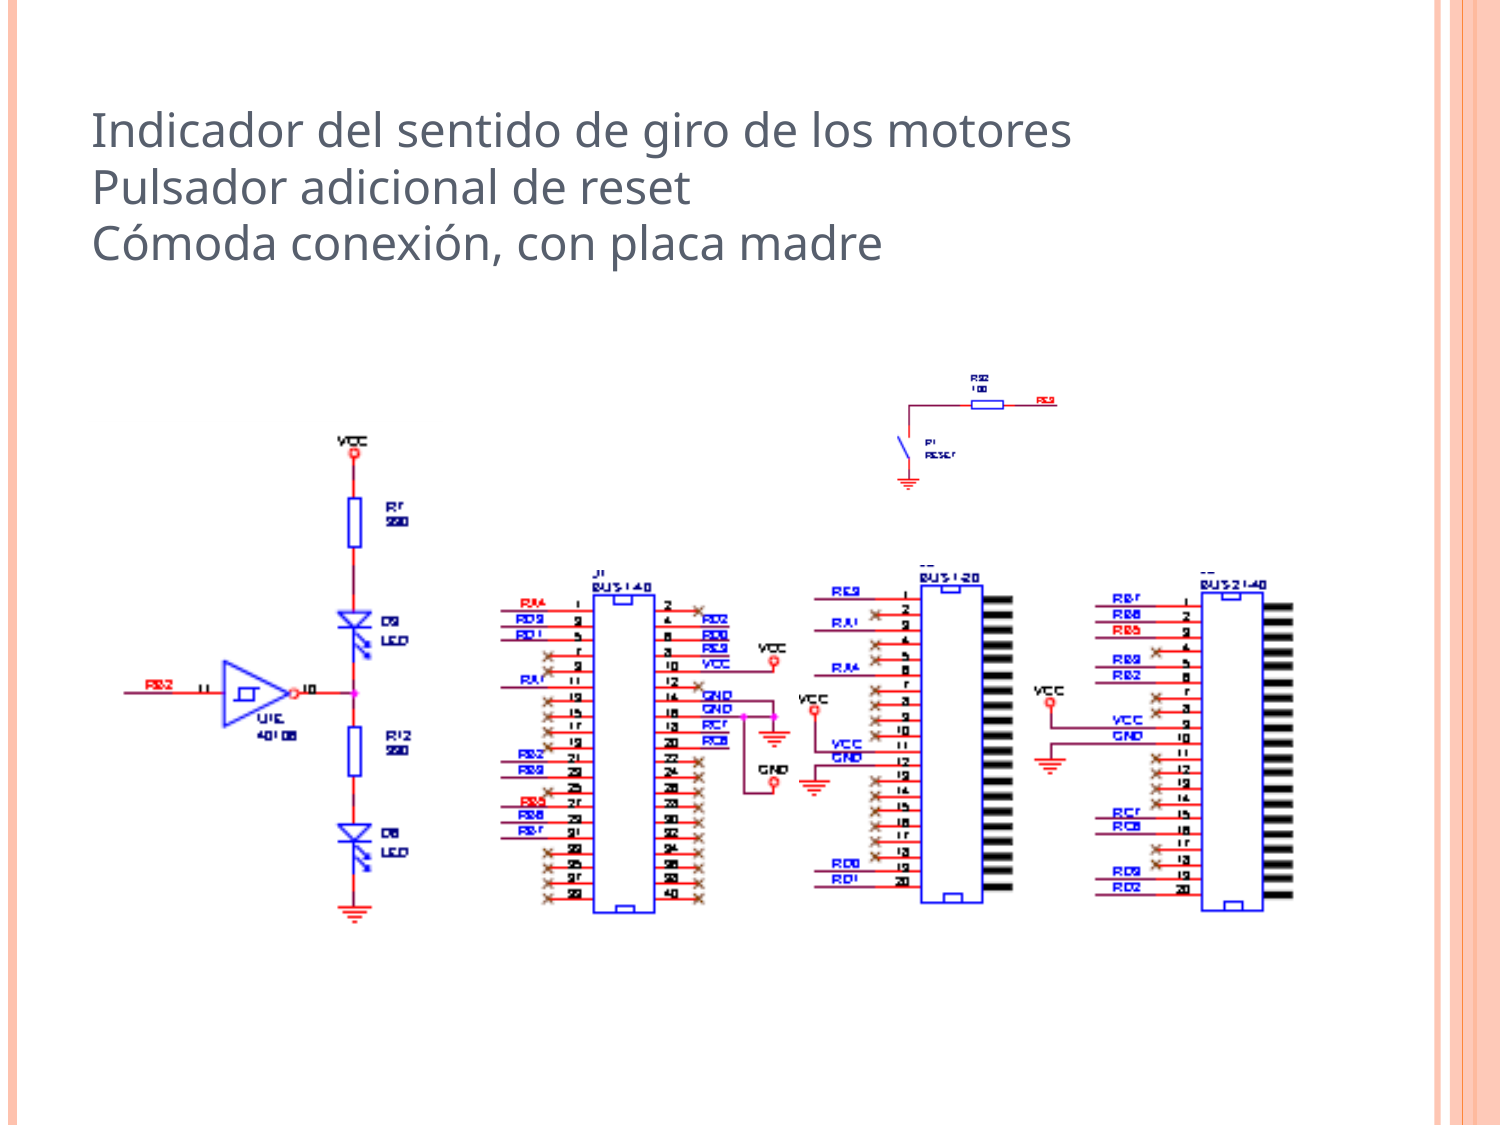

# Indicador del sentido de giro de los motores Pulsador adicional de reset Cómoda conexión, con placa madre